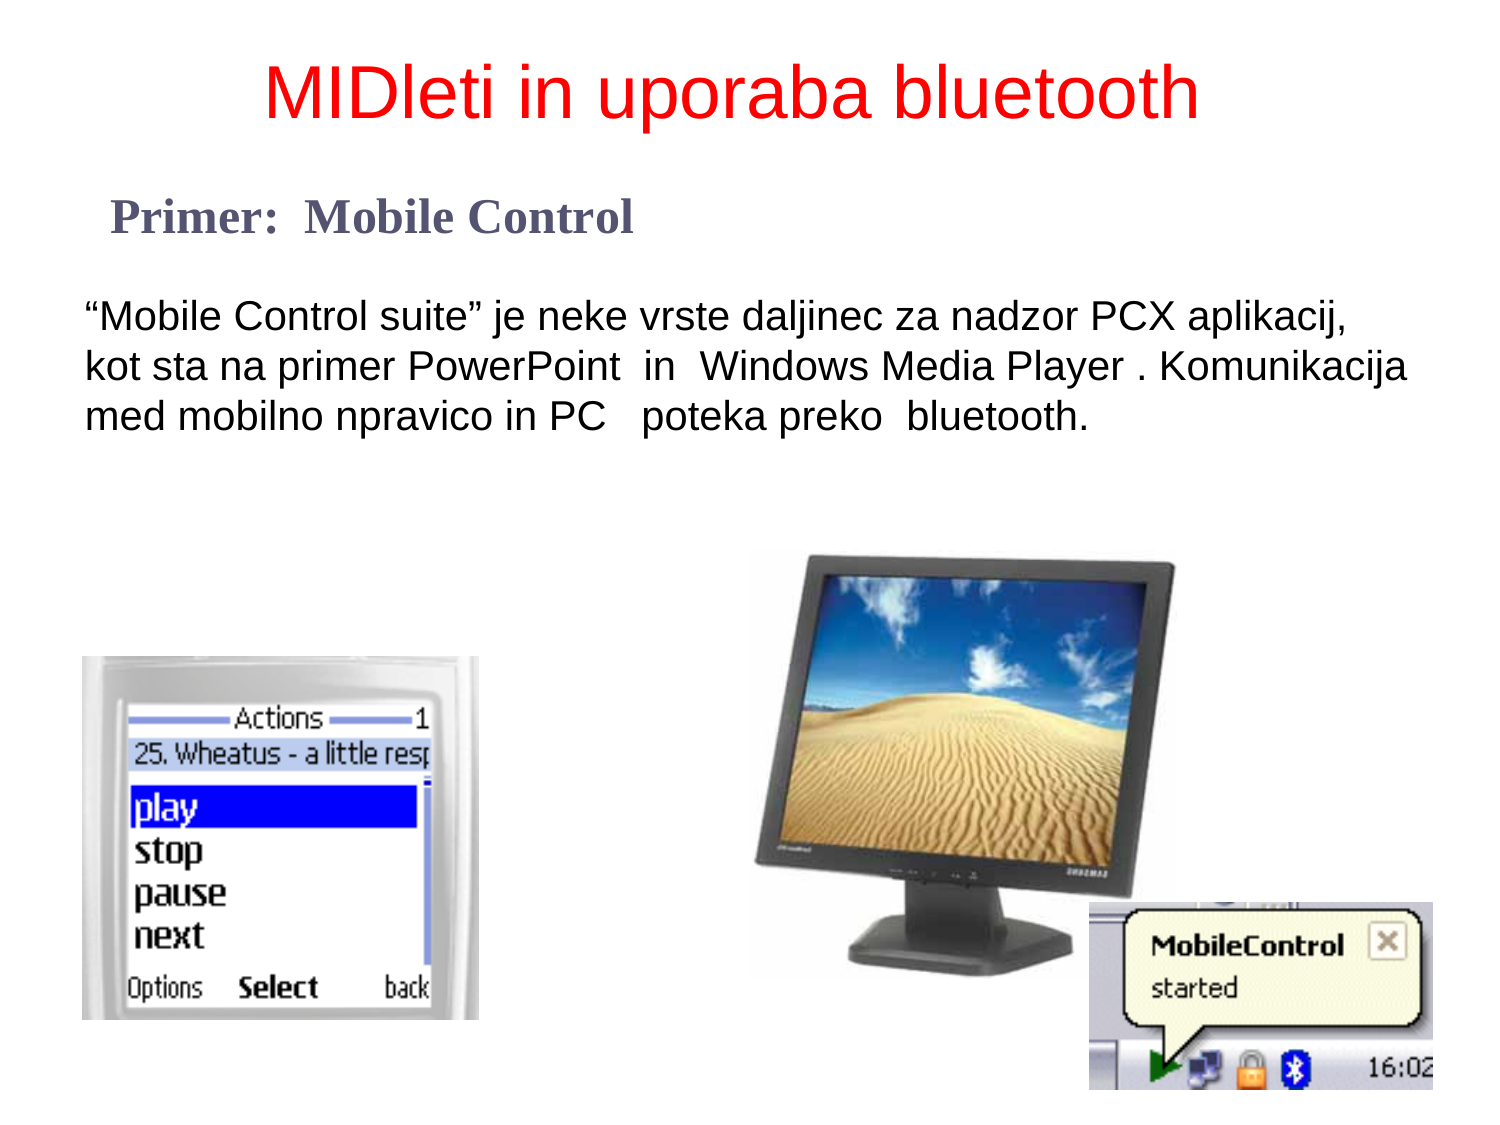

# MIDleti in uporaba bluetooth
Primer: Mobile Control
“Mobile Control suite” je neke vrste daljinec za nadzor PCX aplikacij, kot sta na primer PowerPoint in Windows Media Player . Komunikacija med mobilno npravico in PC poteka preko bluetooth.